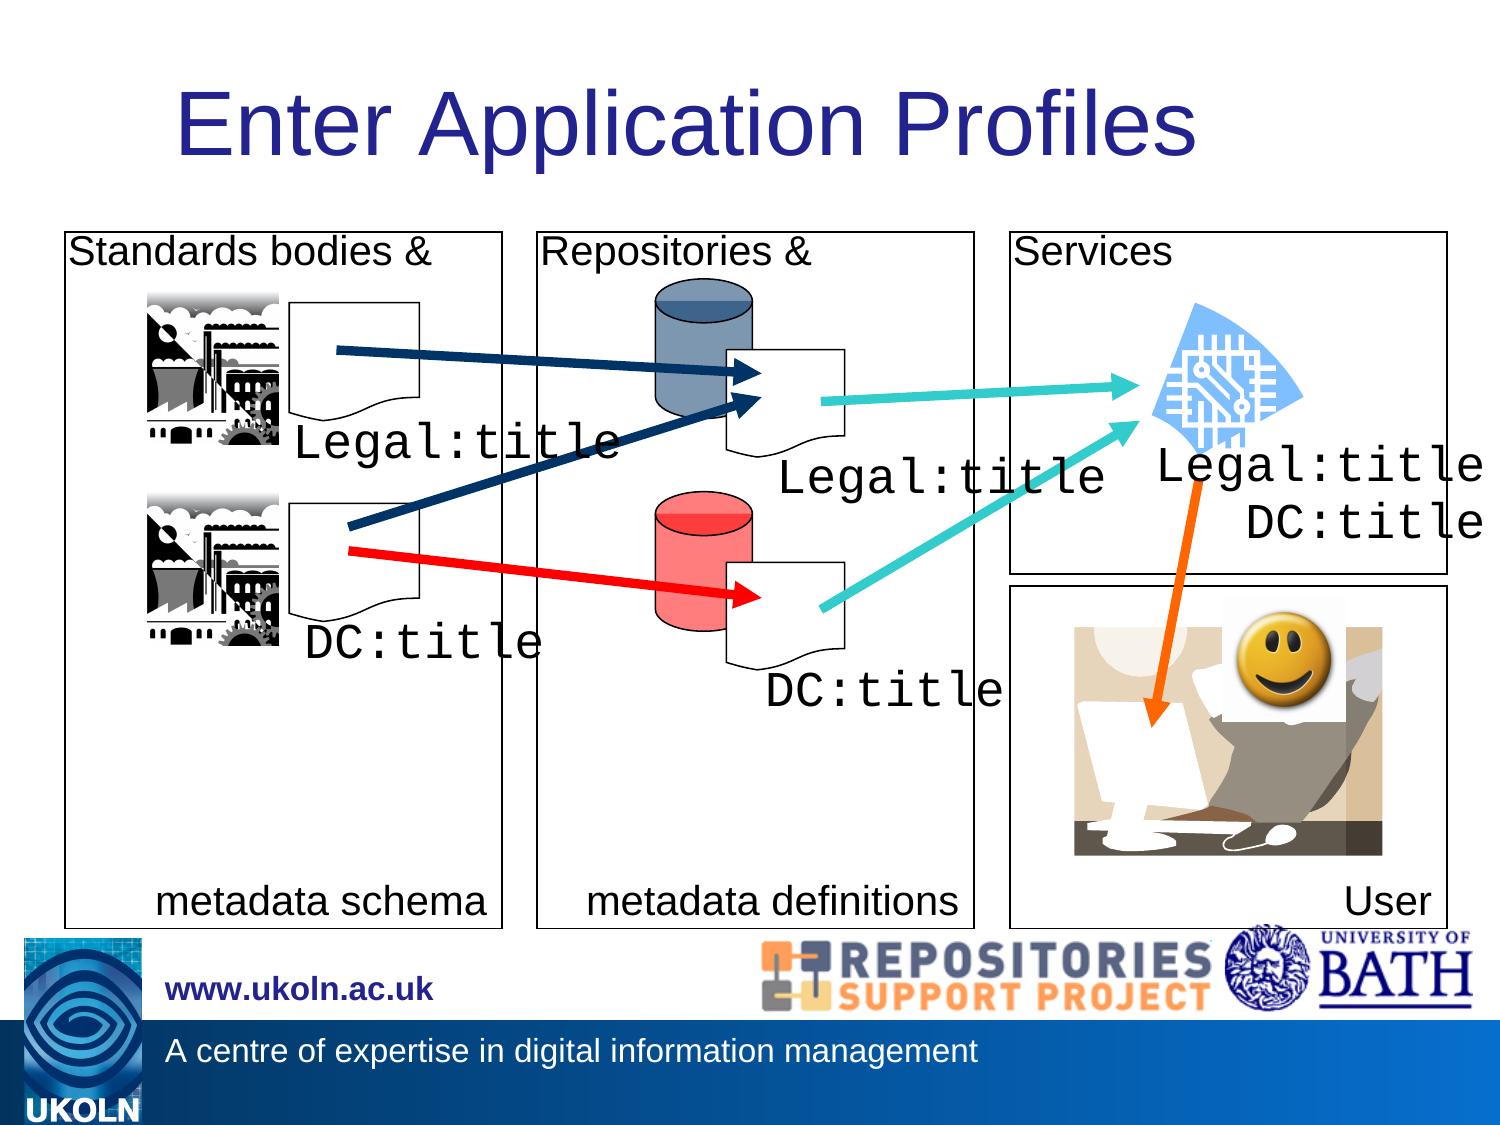

# Enter Application Profiles
Standards bodies &
Repositories &
Services
Legal:title
Legal:title
DC:title
Legal:title
DC:title
DC:title
metadata schema
metadata definitions
User